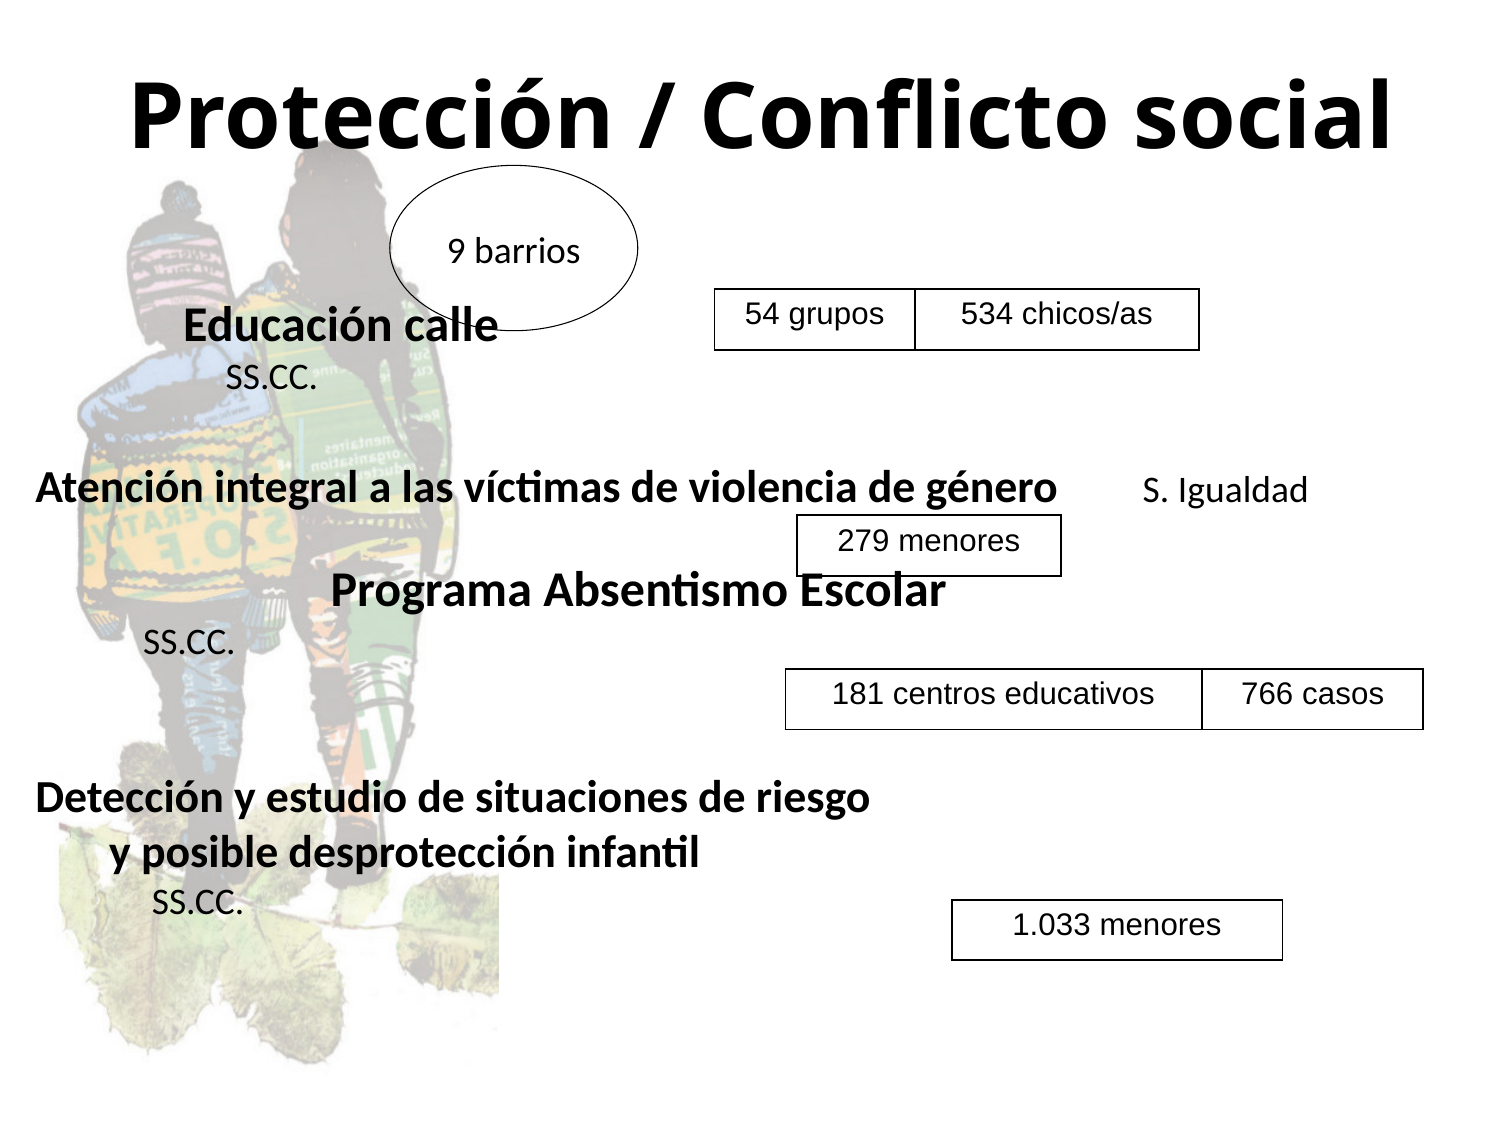

# Protección / Conflicto social
9 barrios
		Educación calle
		 SS.CC.
Atención integral a las víctimas de violencia de género		S. Igualdad
				Programa Absentismo Escolar			 			 SS.CC.
Detección y estudio de situaciones de riesgo
	y posible desprotección infantil
 	 SS.CC.
| 54 grupos | 534 chicos/as |
| --- | --- |
| 279 menores |
| --- |
| 181 centros educativos | 766 casos |
| --- | --- |
| 1.033 menores |
| --- |